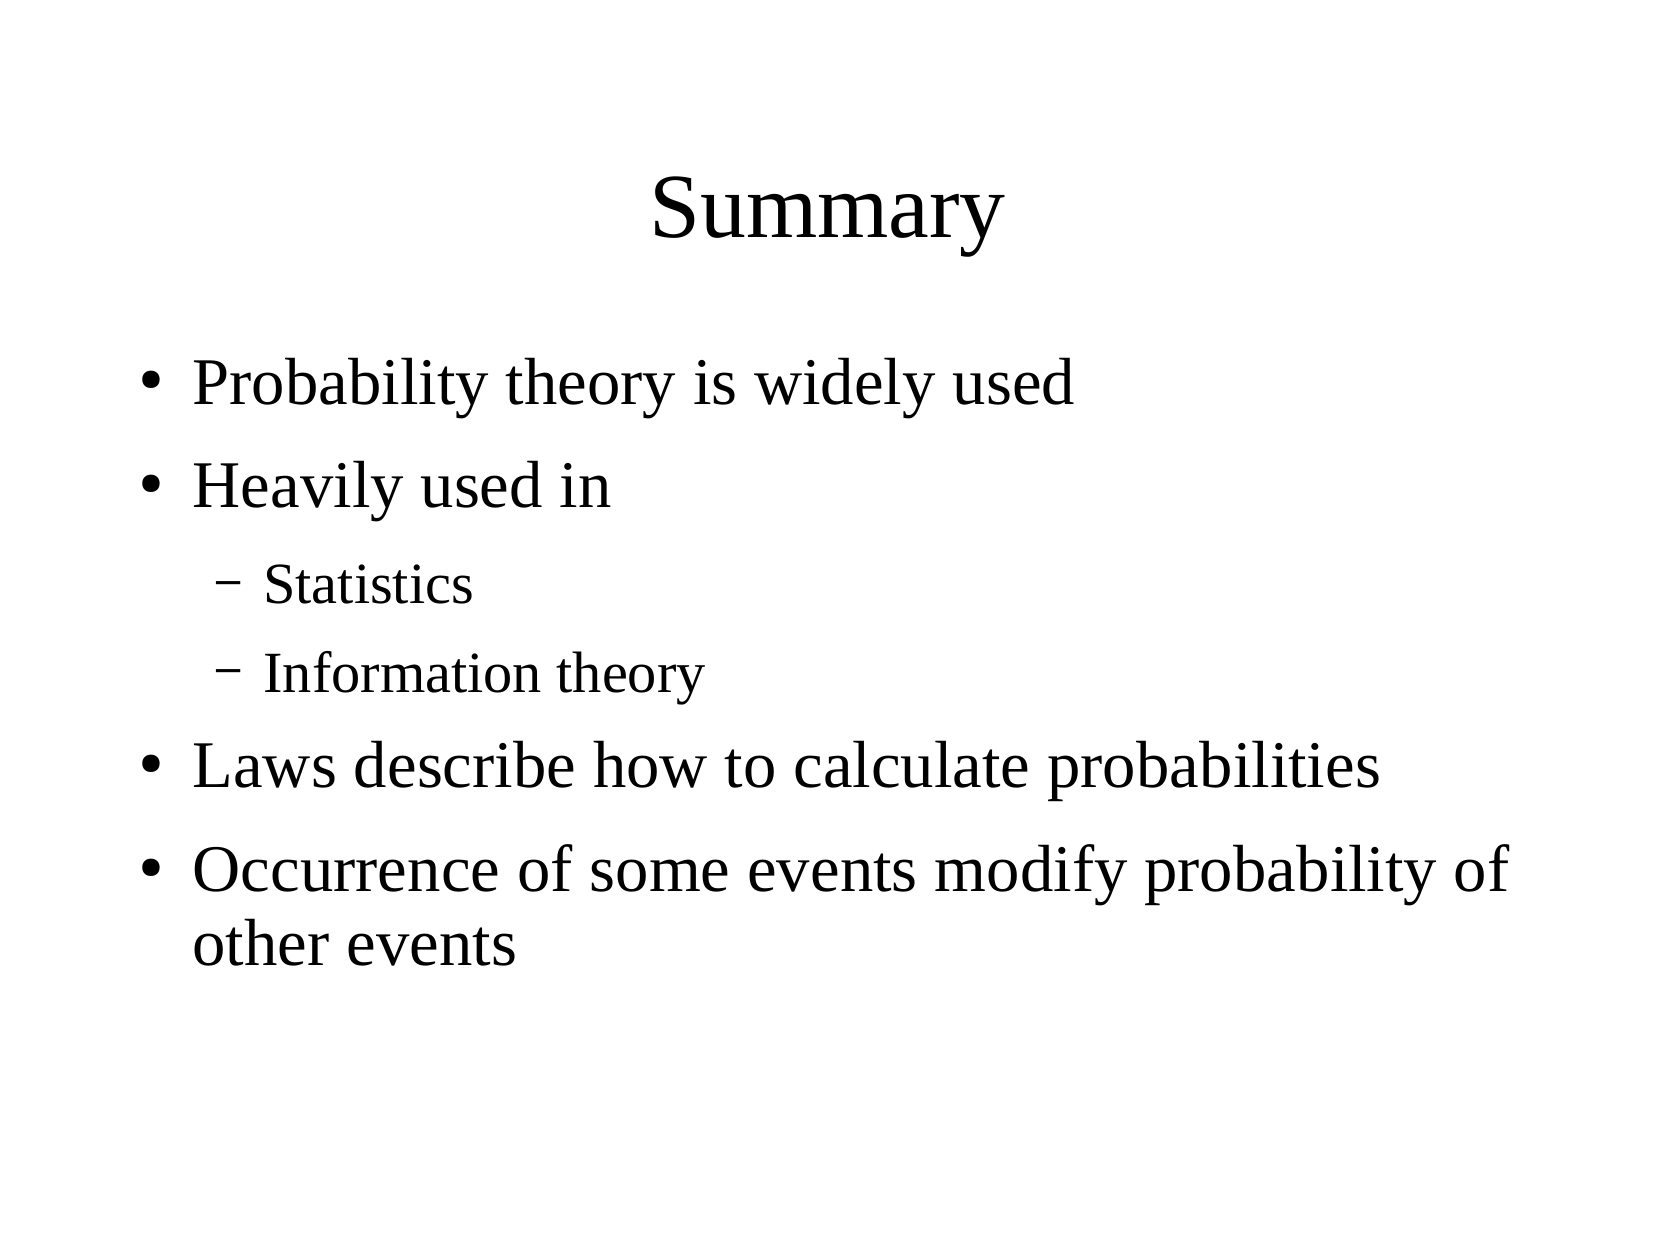

# Summary
Probability theory is widely used
Heavily used in
Statistics
Information theory
Laws describe how to calculate probabilities
Occurrence of some events modify probability of other events